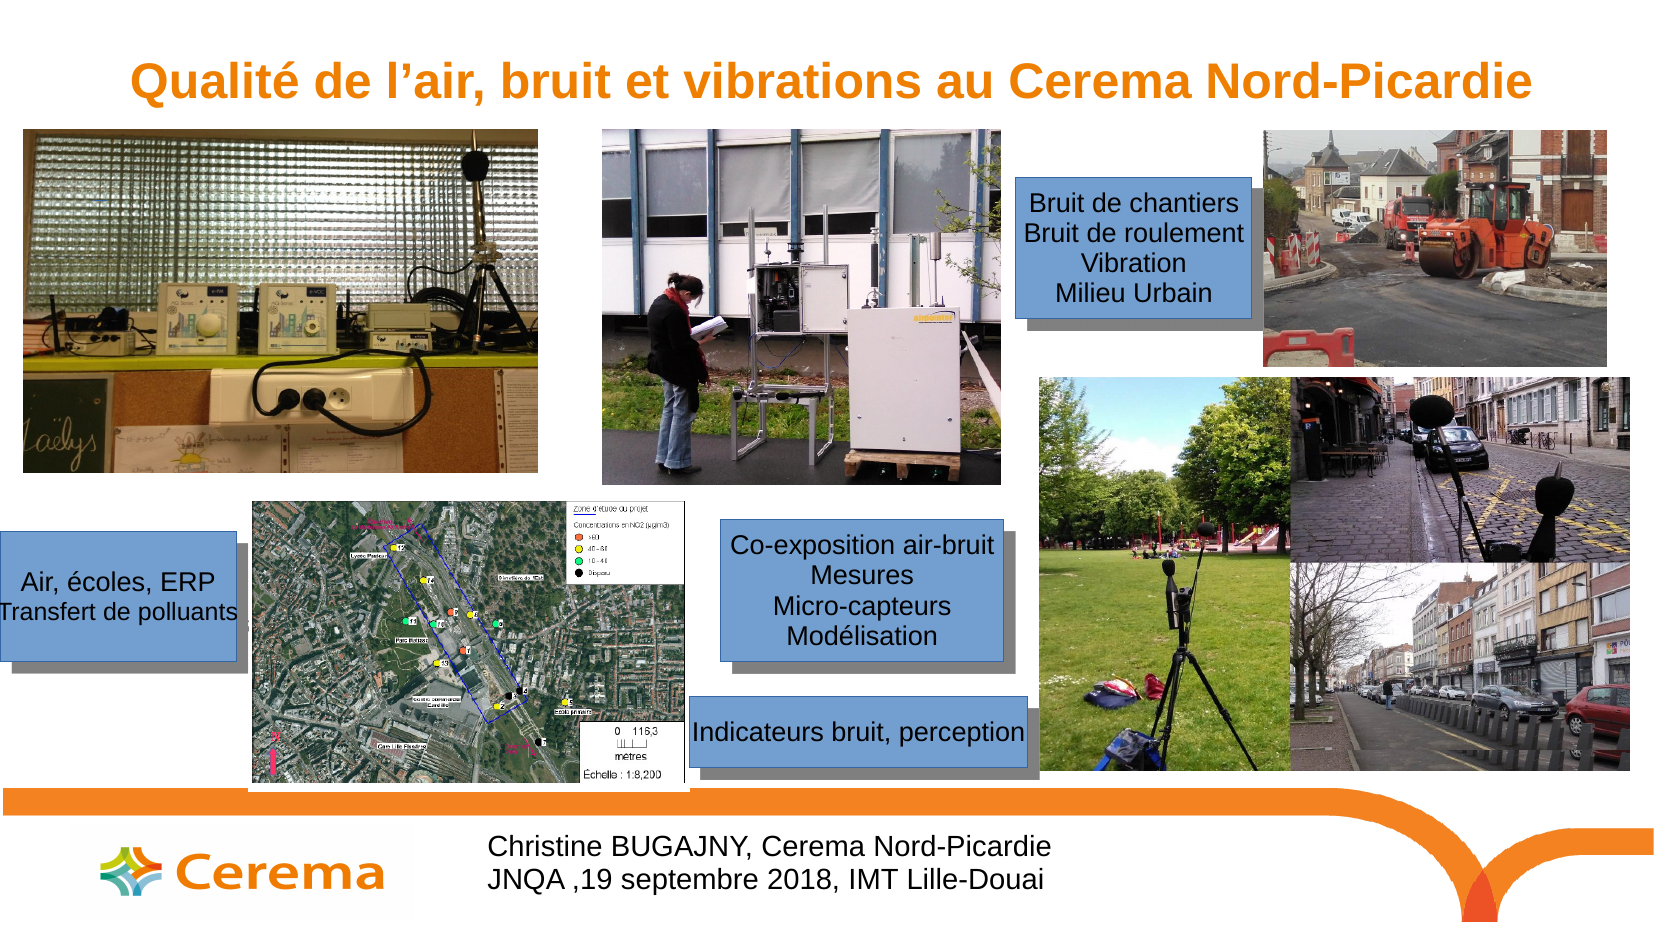

# Qualité de l’air, bruit et vibrations au Cerema Nord-Picardie
Bruit de chantiers
Bruit de roulement
Vibration
Milieu Urbain
Co-exposition air-bruit
Mesures
Micro-capteurs
Modélisation
Air, écoles, ERP
Transfert de polluants
Indicateurs bruit, perception
Christine BUGAJNY, Cerema Nord-Picardie
JNQA ,19 septembre 2018, IMT Lille-Douai